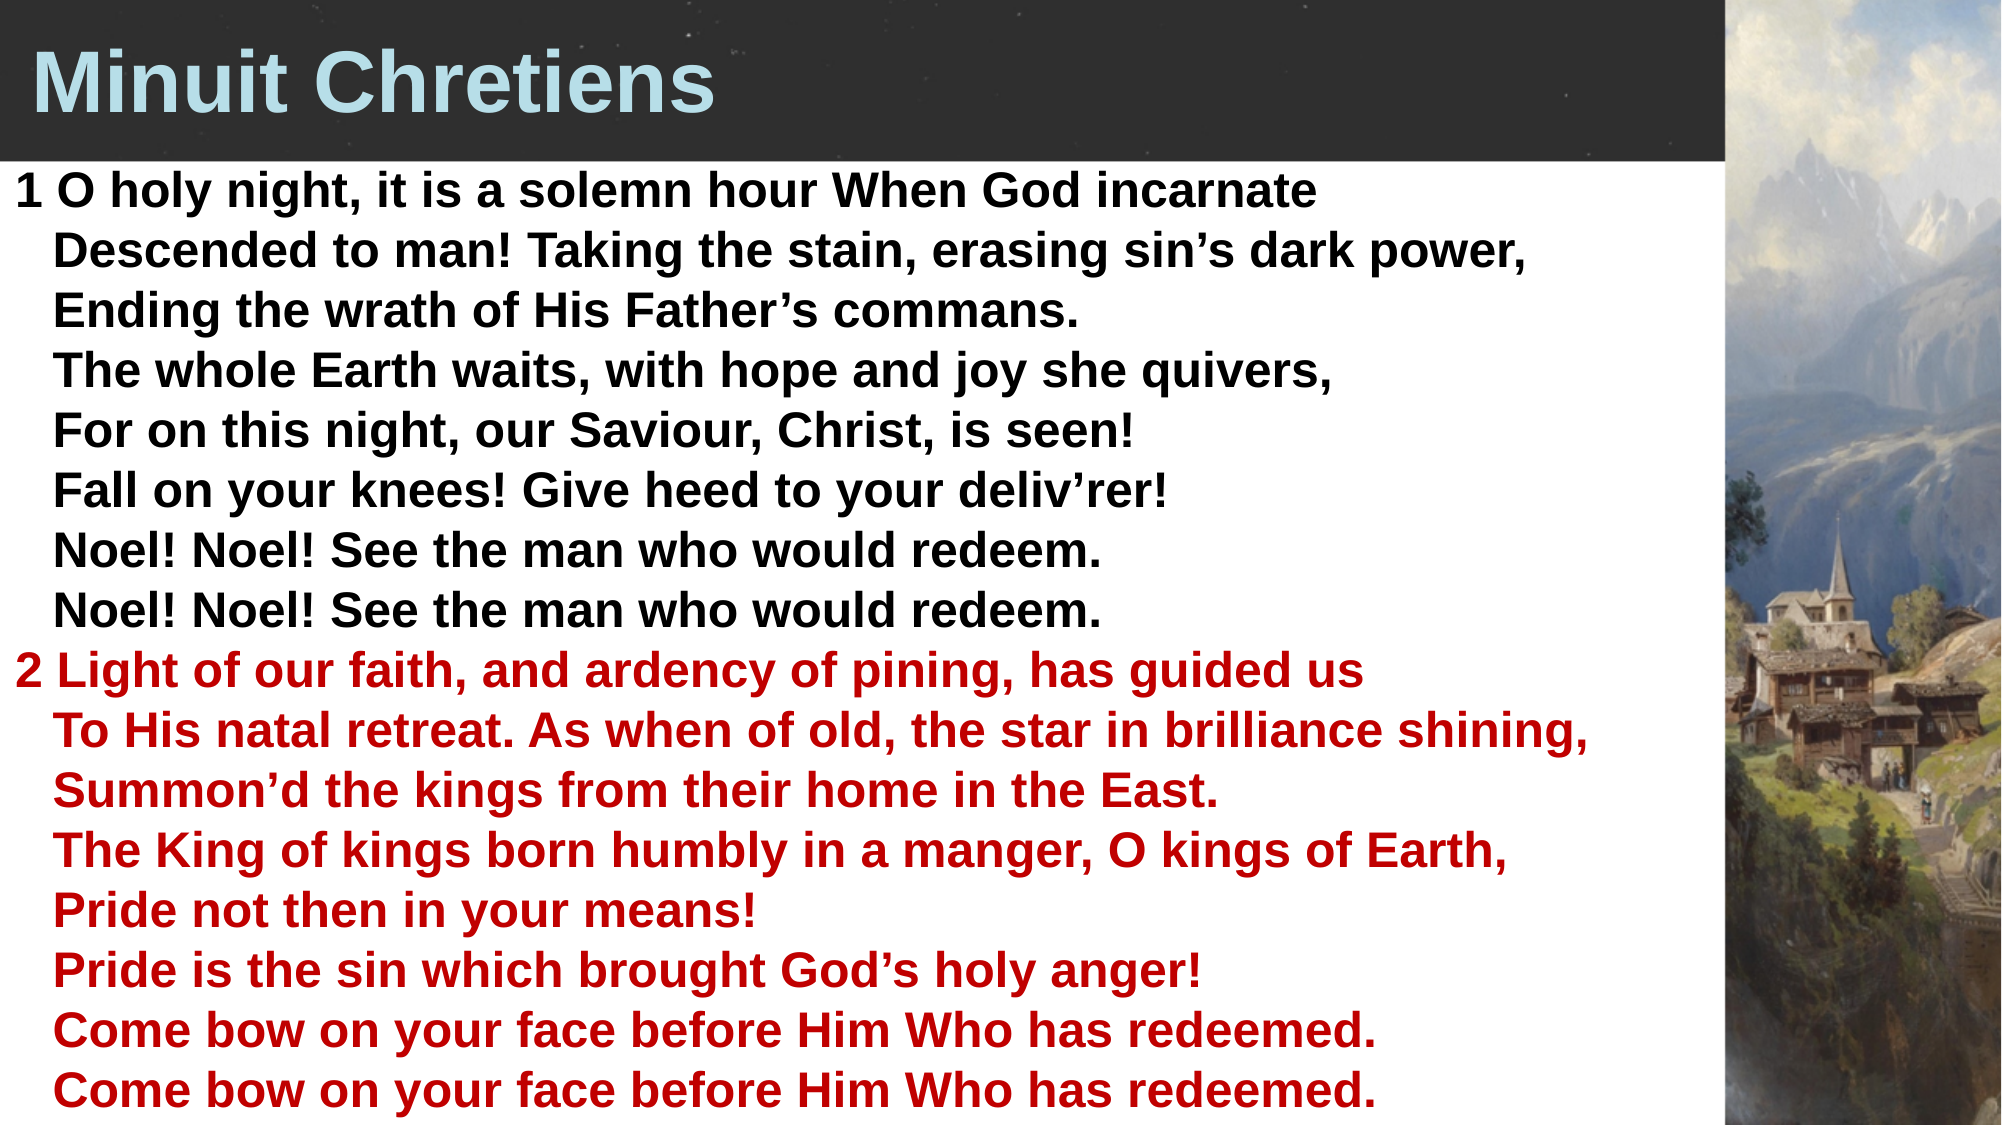

Minuit Chretiens
1 O holy night, it is a solemn hour When God incarnate
Descended to man! Taking the stain, erasing sin’s dark power,
Ending the wrath of His Father’s commans.
The whole Earth waits, with hope and joy she quivers,
For on this night, our Saviour, Christ, is seen!
Fall on your knees! Give heed to your deliv’rer!
Noel! Noel! See the man who would redeem.
Noel! Noel! See the man who would redeem.
2 Light of our faith, and ardency of pining, has guided us
To His natal retreat. As when of old, the star in brilliance shining,
Summon’d the kings from their home in the East.
The King of kings born humbly in a manger, O kings of Earth,
Pride not then in your means!
Pride is the sin which brought God’s holy anger!
Come bow on your face before Him Who has redeemed.
Come bow on your face before Him Who has redeemed.